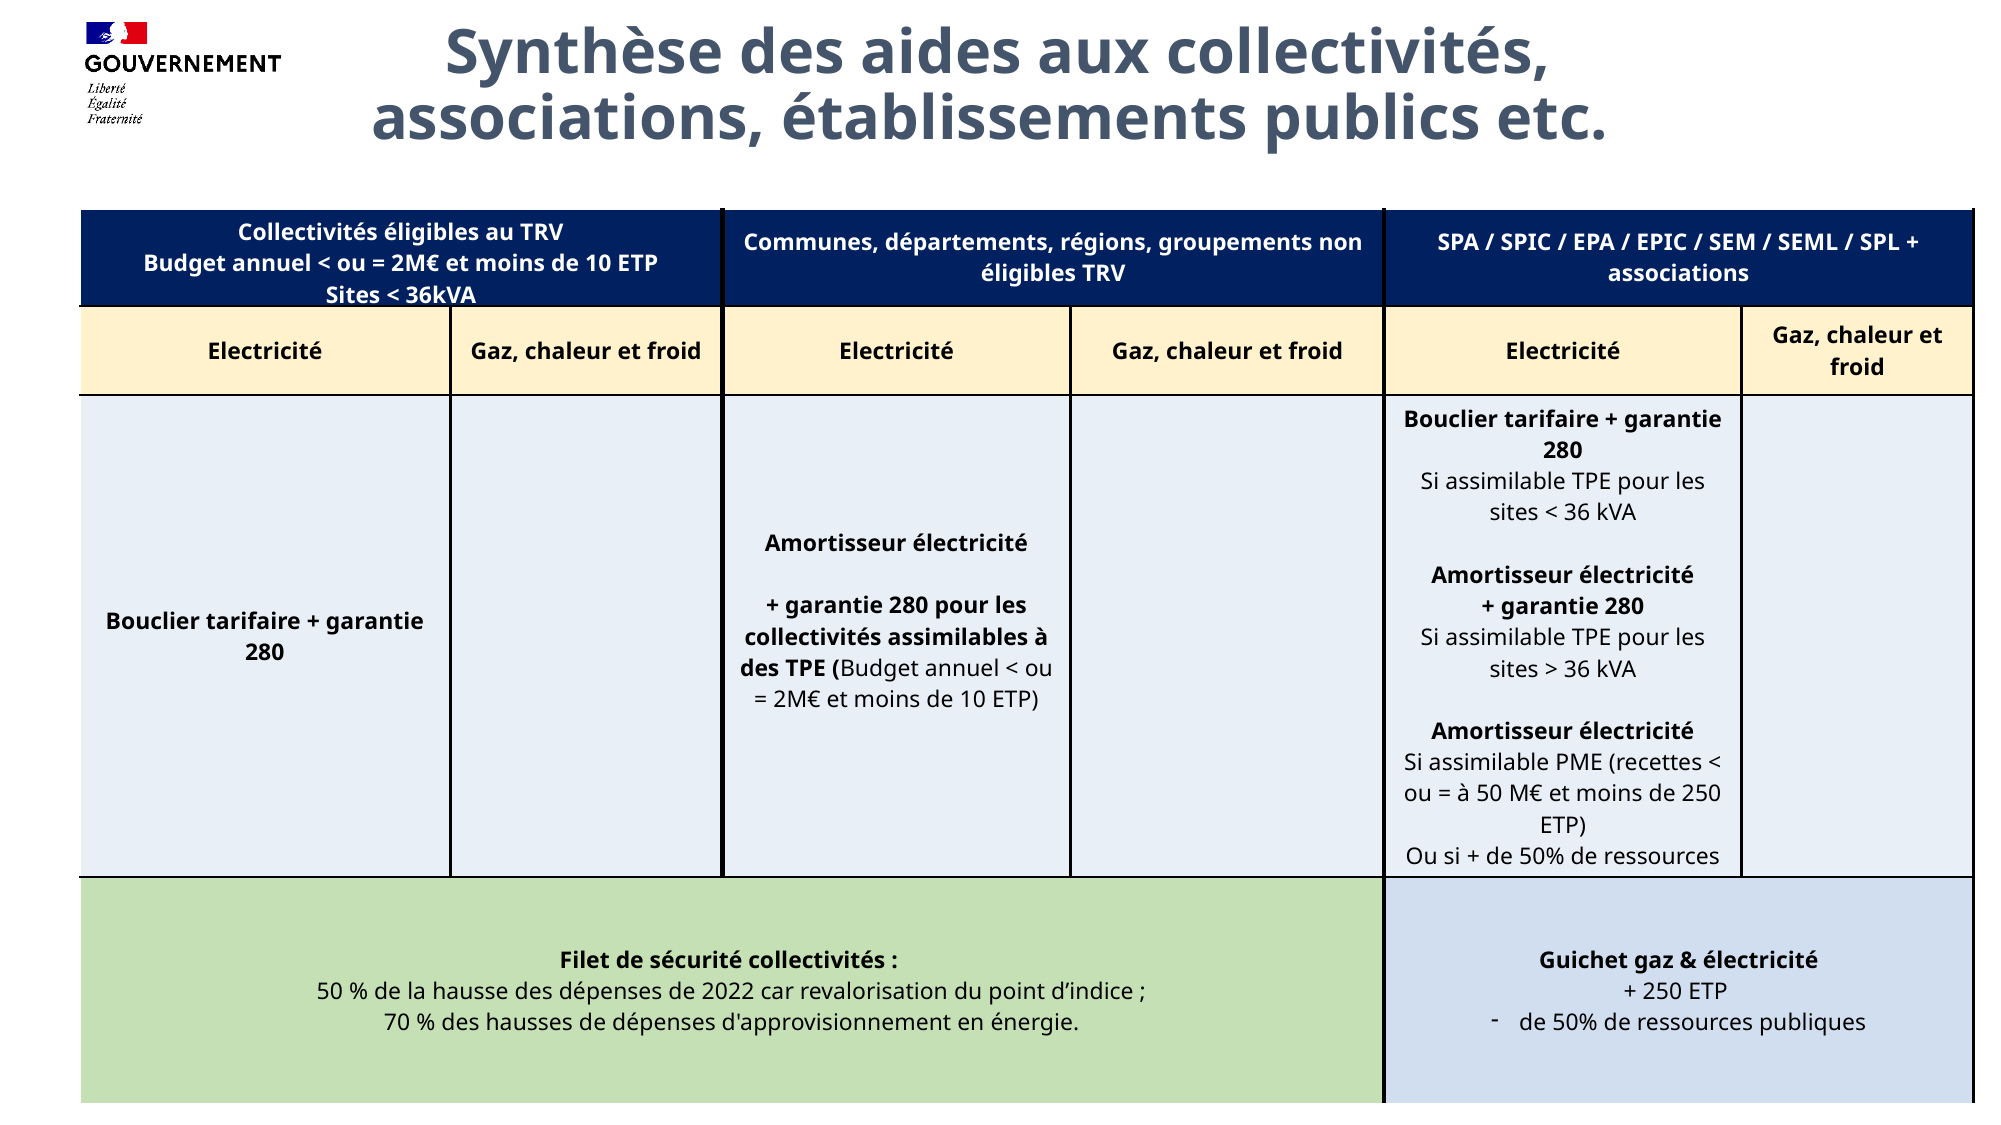

Synthèse des aides aux collectivités, associations, établissements publics etc.
| Collectivités éligibles au TRV Budget annuel < ou = 2M€ et moins de 10 ETP Sites < 36kVA | | Communes, départements, régions, groupements non éligibles TRV | | SPA / SPIC / EPA / EPIC / SEM / SEML / SPL + associations | |
| --- | --- | --- | --- | --- | --- |
| Electricité | Gaz, chaleur et froid | Electricité | Gaz, chaleur et froid | Electricité | Gaz, chaleur et froid |
| Bouclier tarifaire + garantie 280 | | Amortisseur électricité + garantie 280 pour les collectivités assimilables à des TPE (Budget annuel < ou = 2M€ et moins de 10 ETP) | | Bouclier tarifaire + garantie 280 Si assimilable TPE pour les sites < 36 kVA Amortisseur électricité + garantie 280 Si assimilable TPE pour les sites > 36 kVA Amortisseur électricité Si assimilable PME (recettes < ou = à 50 M€ et moins de 250 ETP) Ou si + de 50% de ressources publiques (dons, cotisations, subventions) | |
| Filet de sécurité collectivités : 50 % de la hausse des dépenses de 2022 car revalorisation du point d’indice ; 70 % des hausses de dépenses d'approvisionnement en énergie. | | | | Guichet gaz & électricité + 250 ETP de 50% de ressources publiques | |